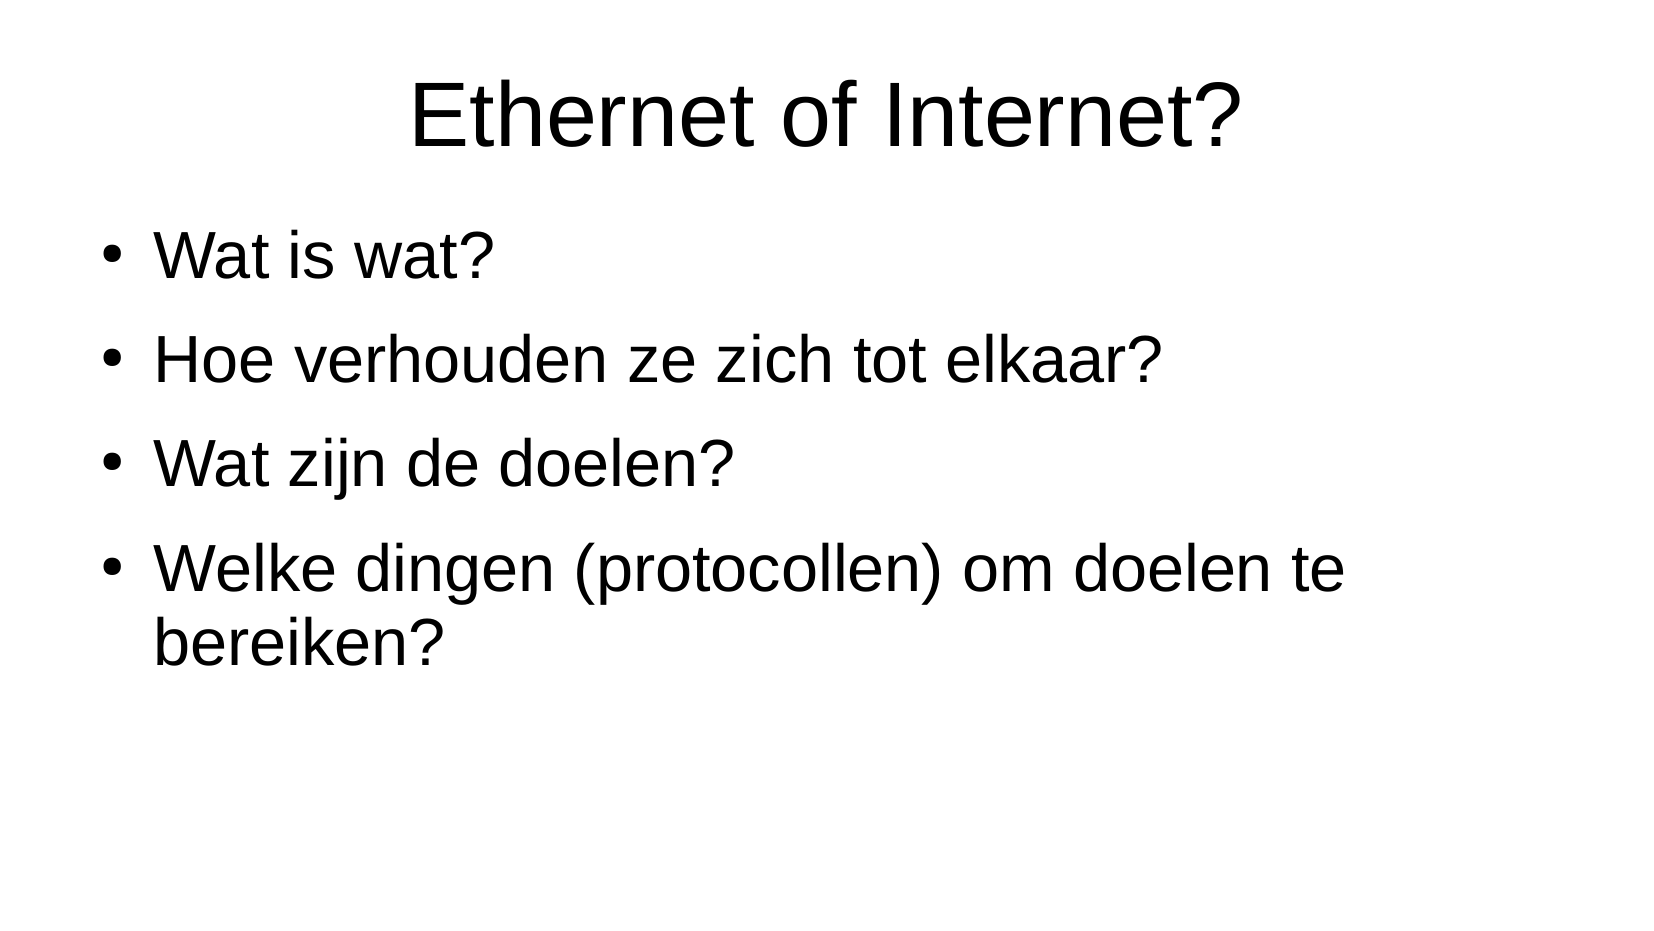

# Ethernet of Internet?
Wat is wat?
Hoe verhouden ze zich tot elkaar?
Wat zijn de doelen?
Welke dingen (protocollen) om doelen te bereiken?